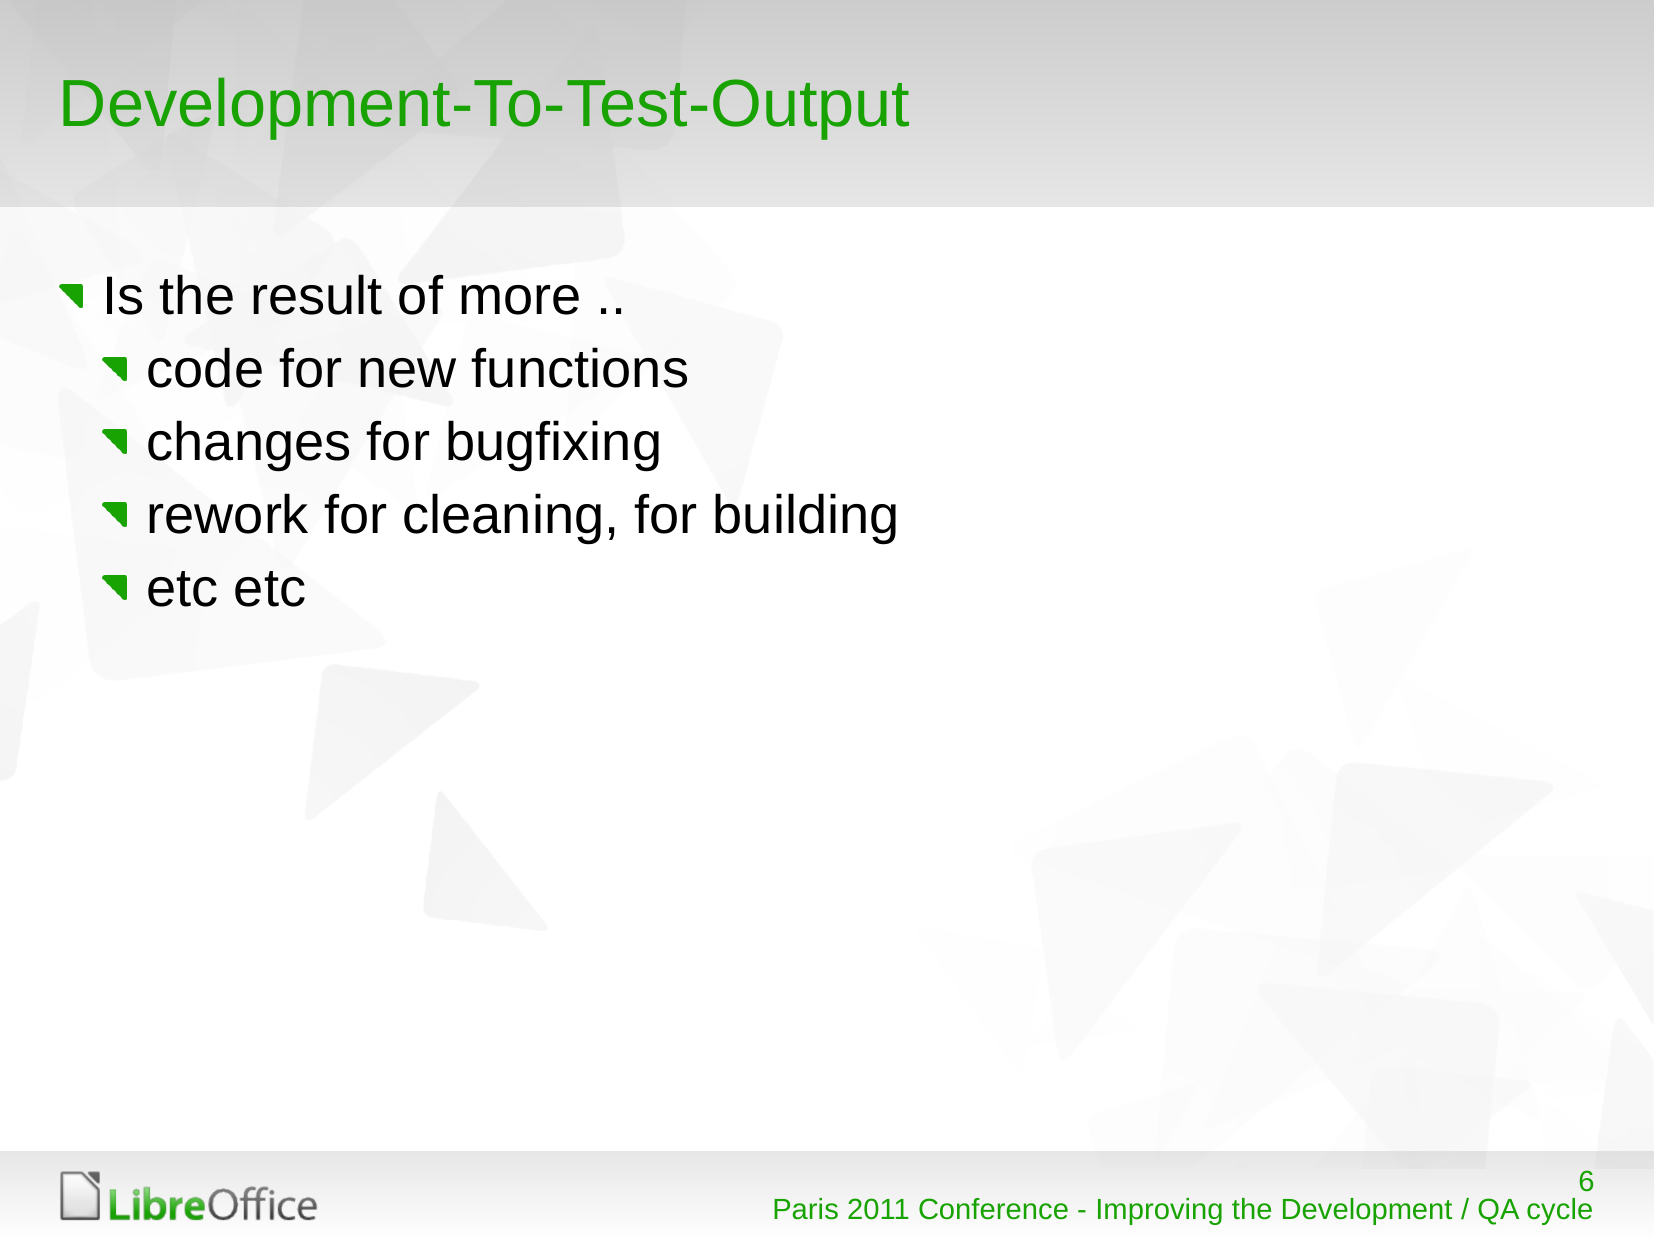

# Development-To-Test-Output
Is the result of more ..
code for new functions
changes for bugfixing
rework for cleaning, for building
etc etc
6
Paris 2011 Conference - Improving the Development / QA cycle